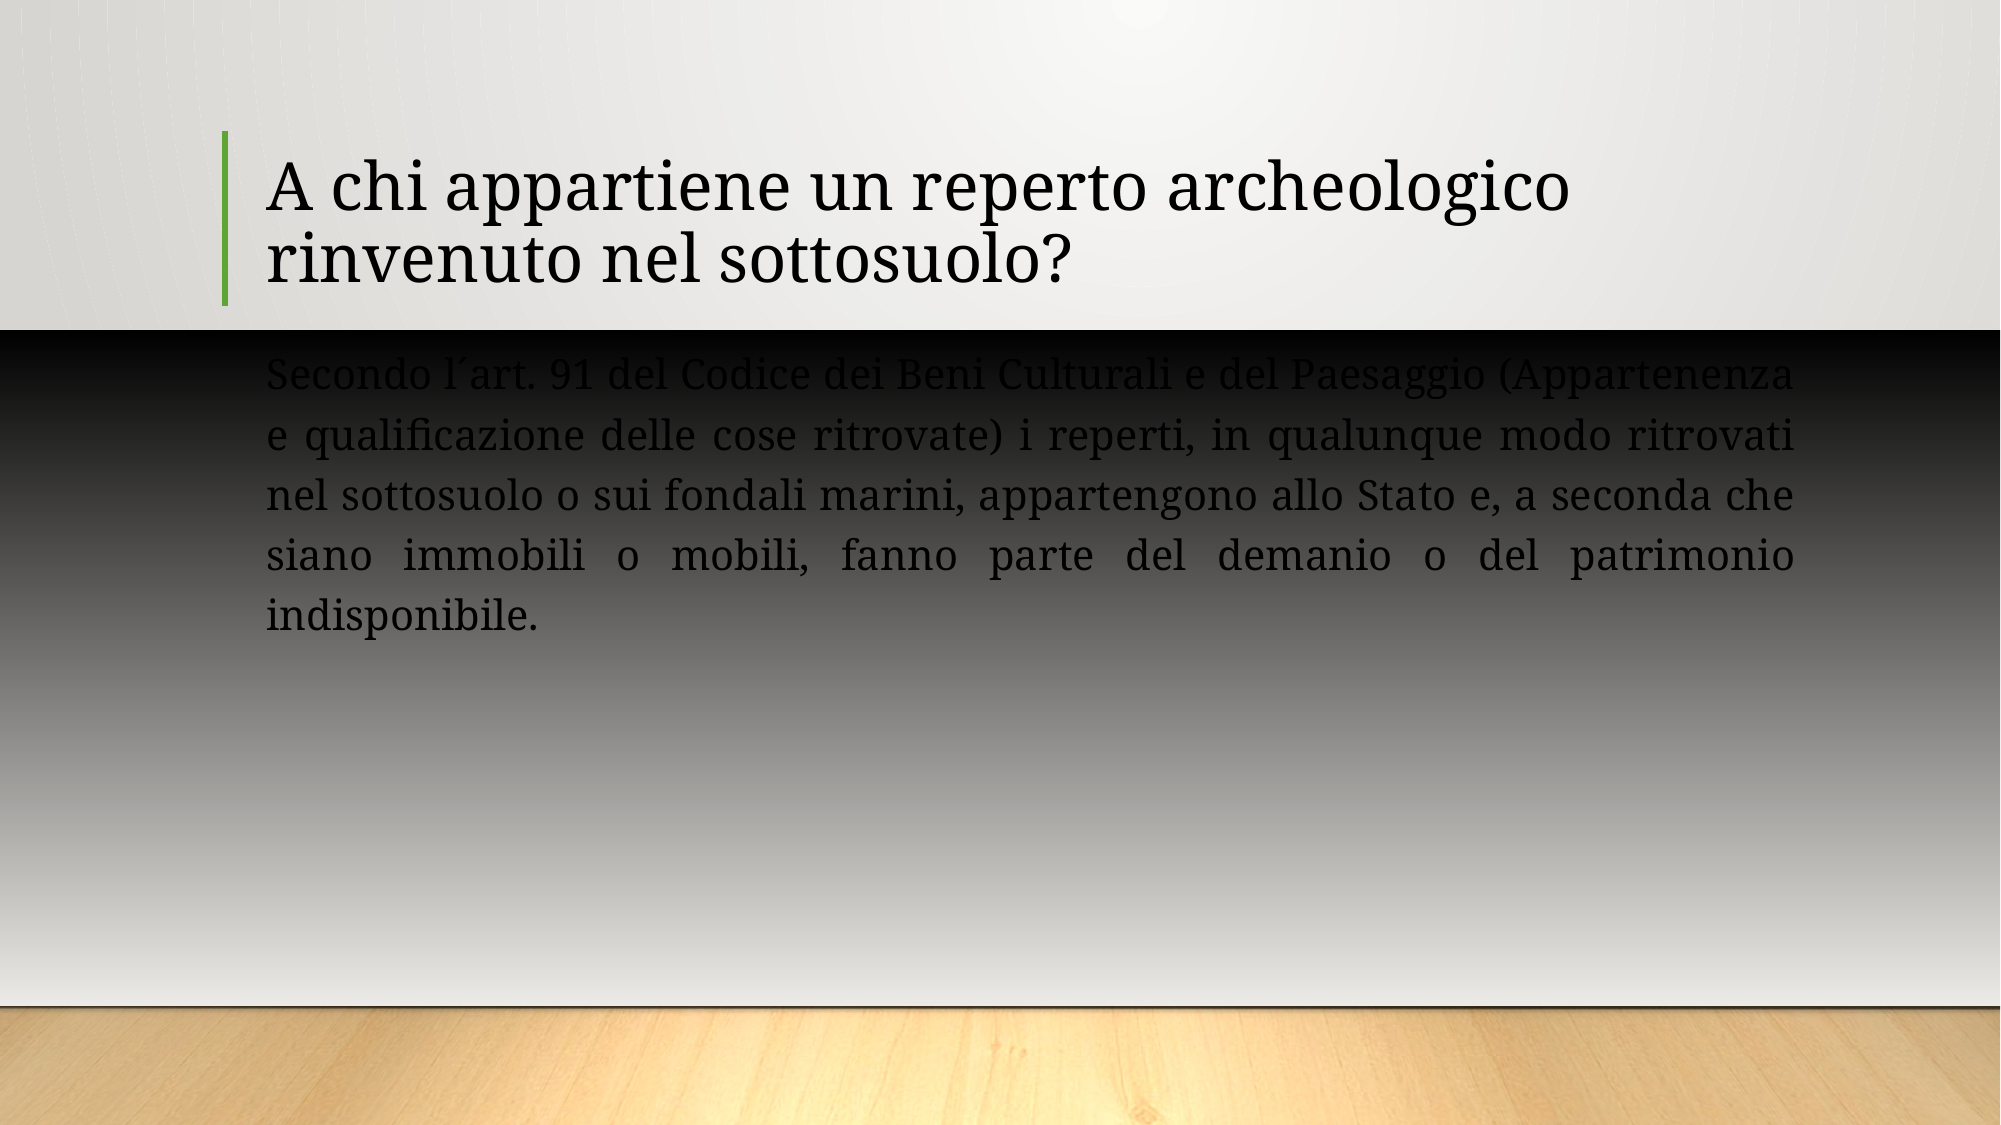

# A chi appartiene un reperto archeologico rinvenuto nel sottosuolo?
Secondo l´art. 91 del Codice dei Beni Culturali e del Paesaggio (Appartenenza e qualificazione delle cose ritrovate) i reperti, in qualunque modo ritrovati nel sottosuolo o sui fondali marini, appartengono allo Stato e, a seconda che siano immobili o mobili, fanno parte del demanio o del patrimonio indisponibile.